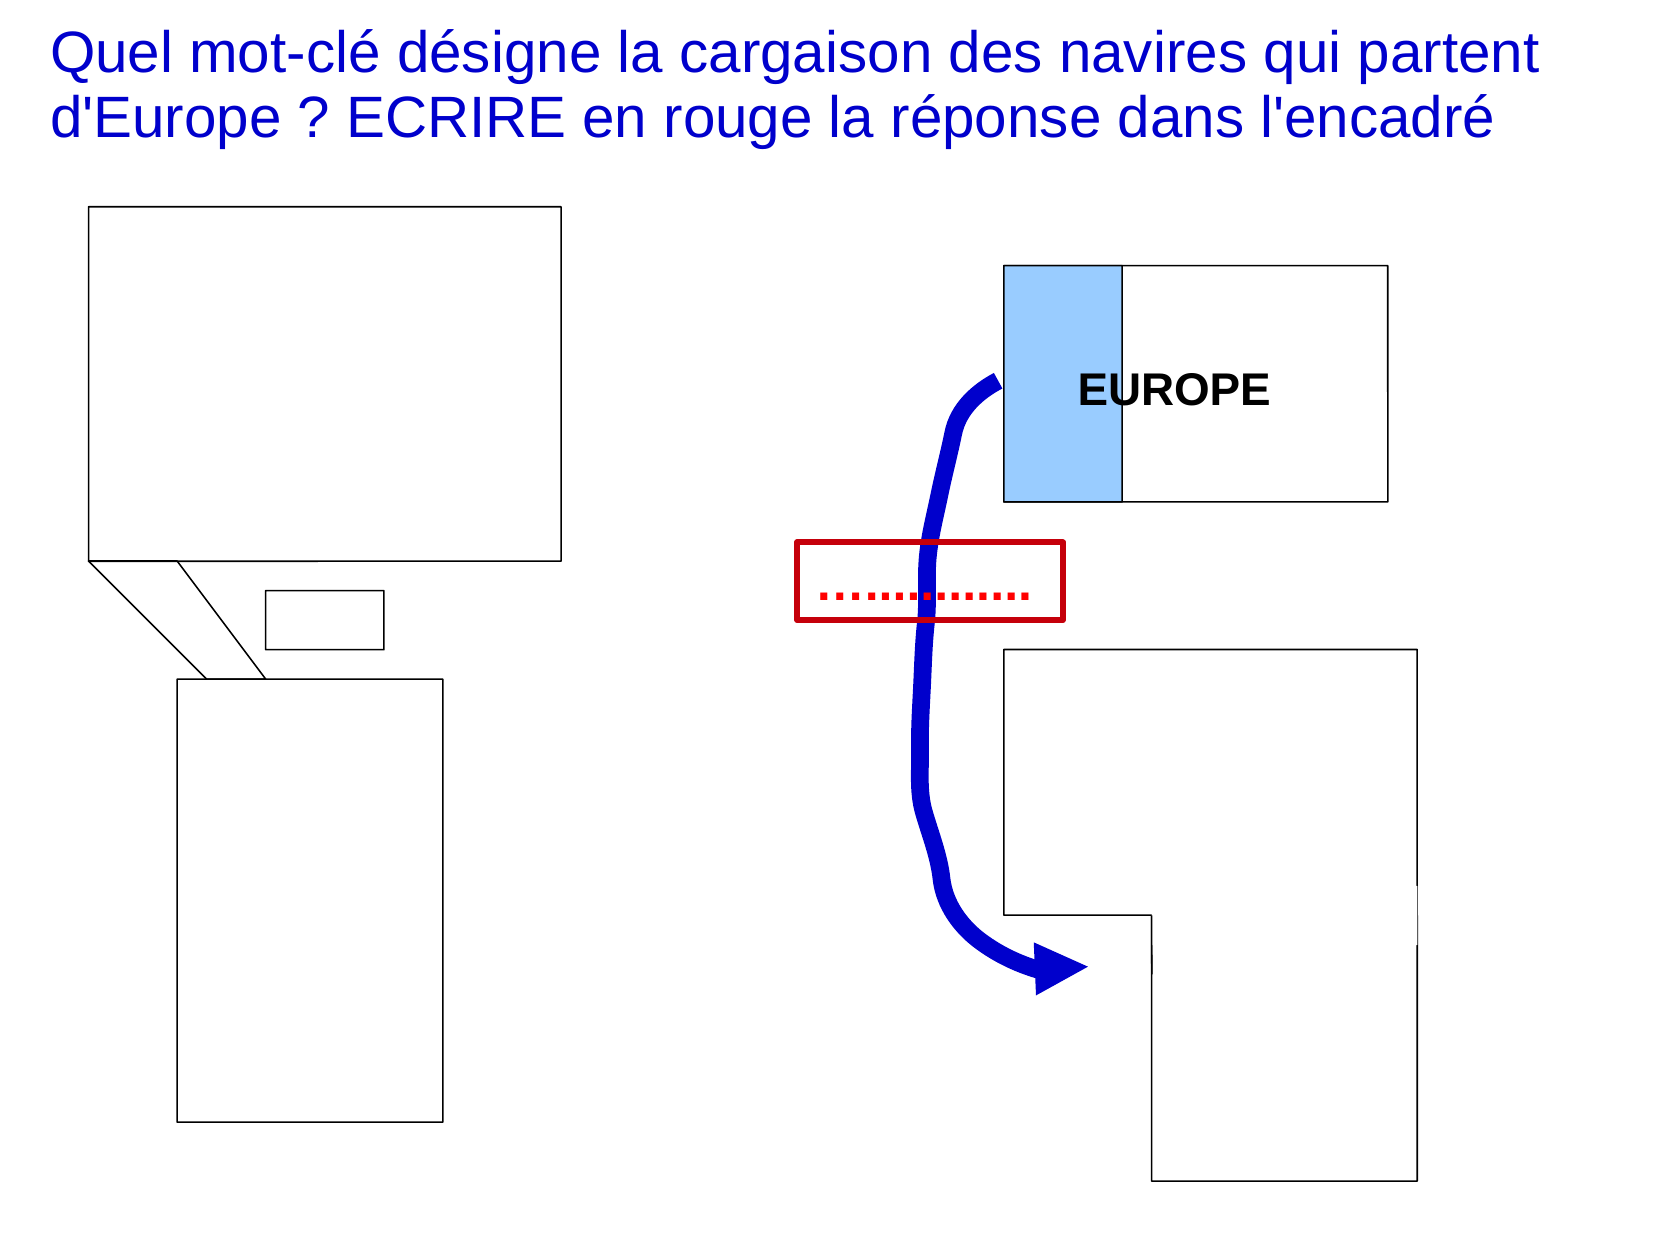

Quel mot-clé désigne la cargaison des navires qui partent d'Europe ? ECRIRE en rouge la réponse dans l'encadré
EUROPE
…............